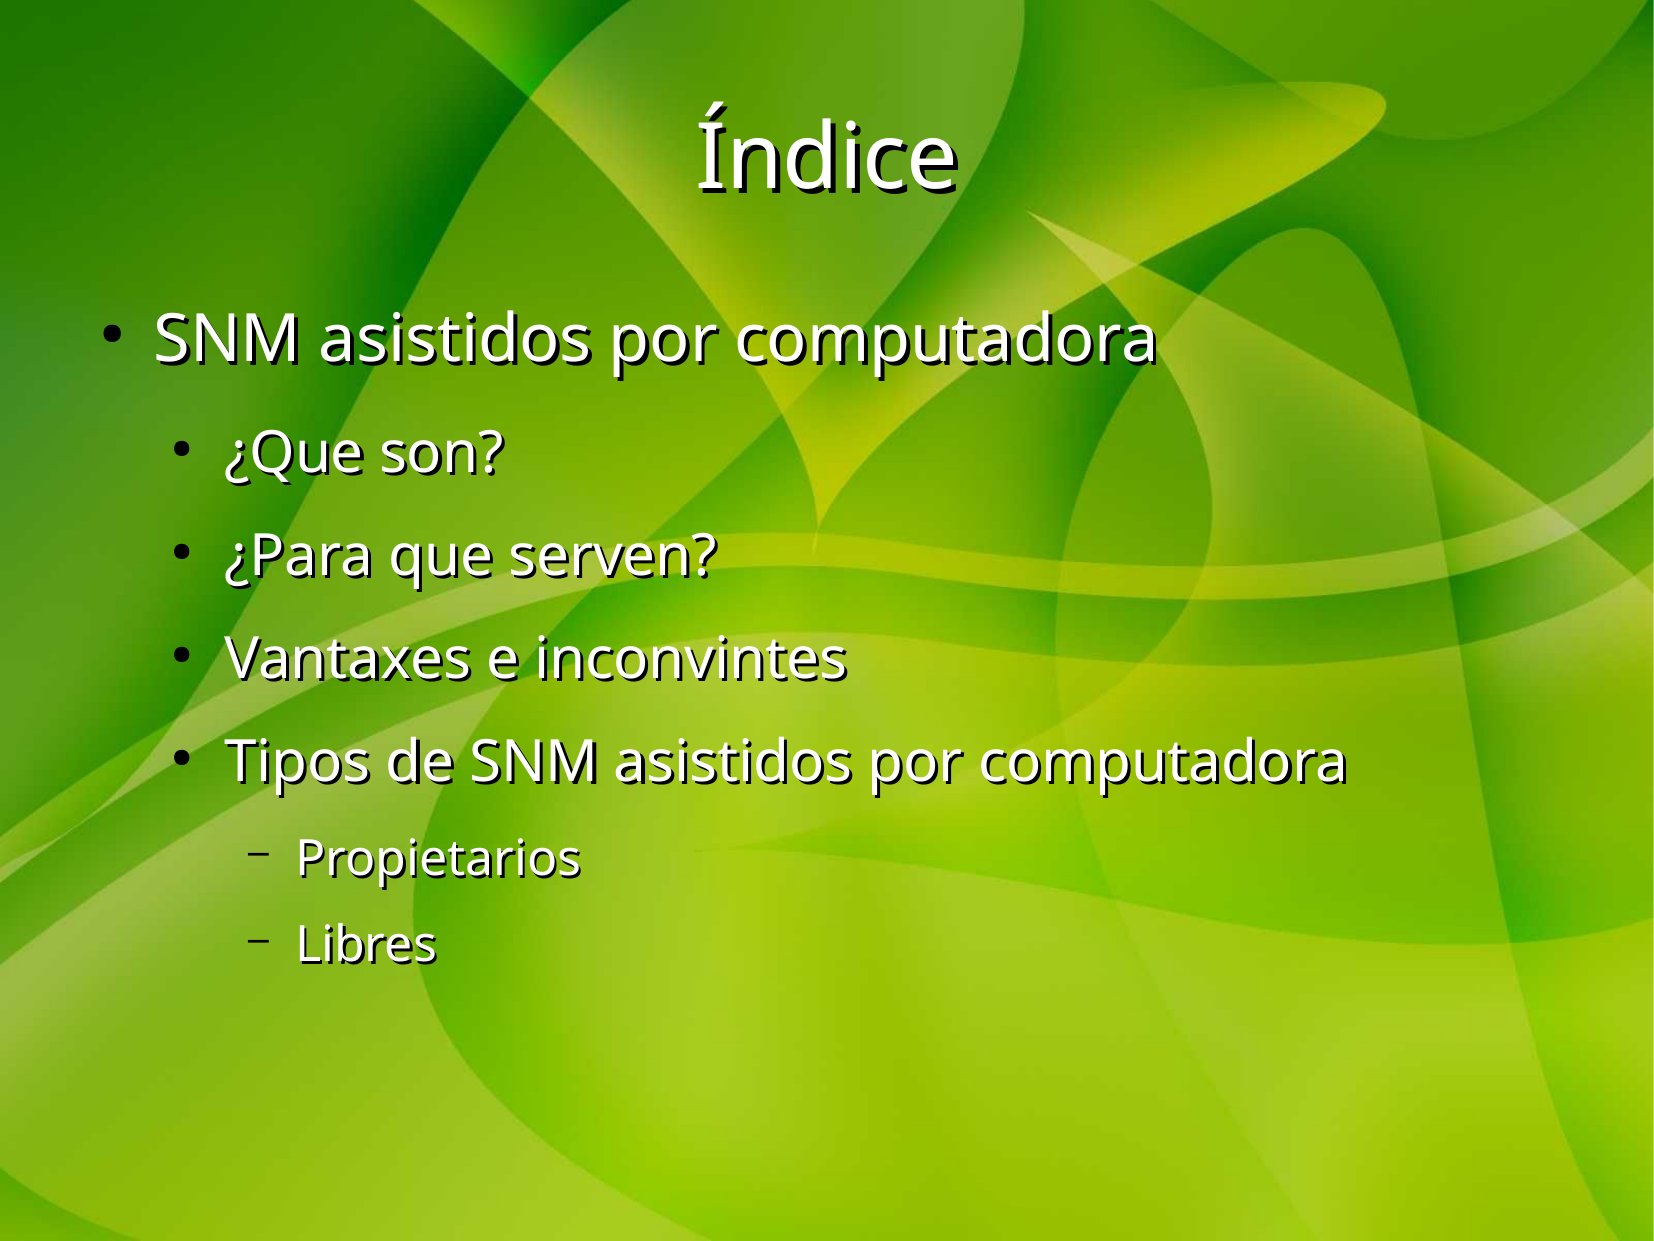

# Índice
SNM asistidos por computadora
¿Que son?
¿Para que serven?
Vantaxes e inconvintes
Tipos de SNM asistidos por computadora
Propietarios
Libres